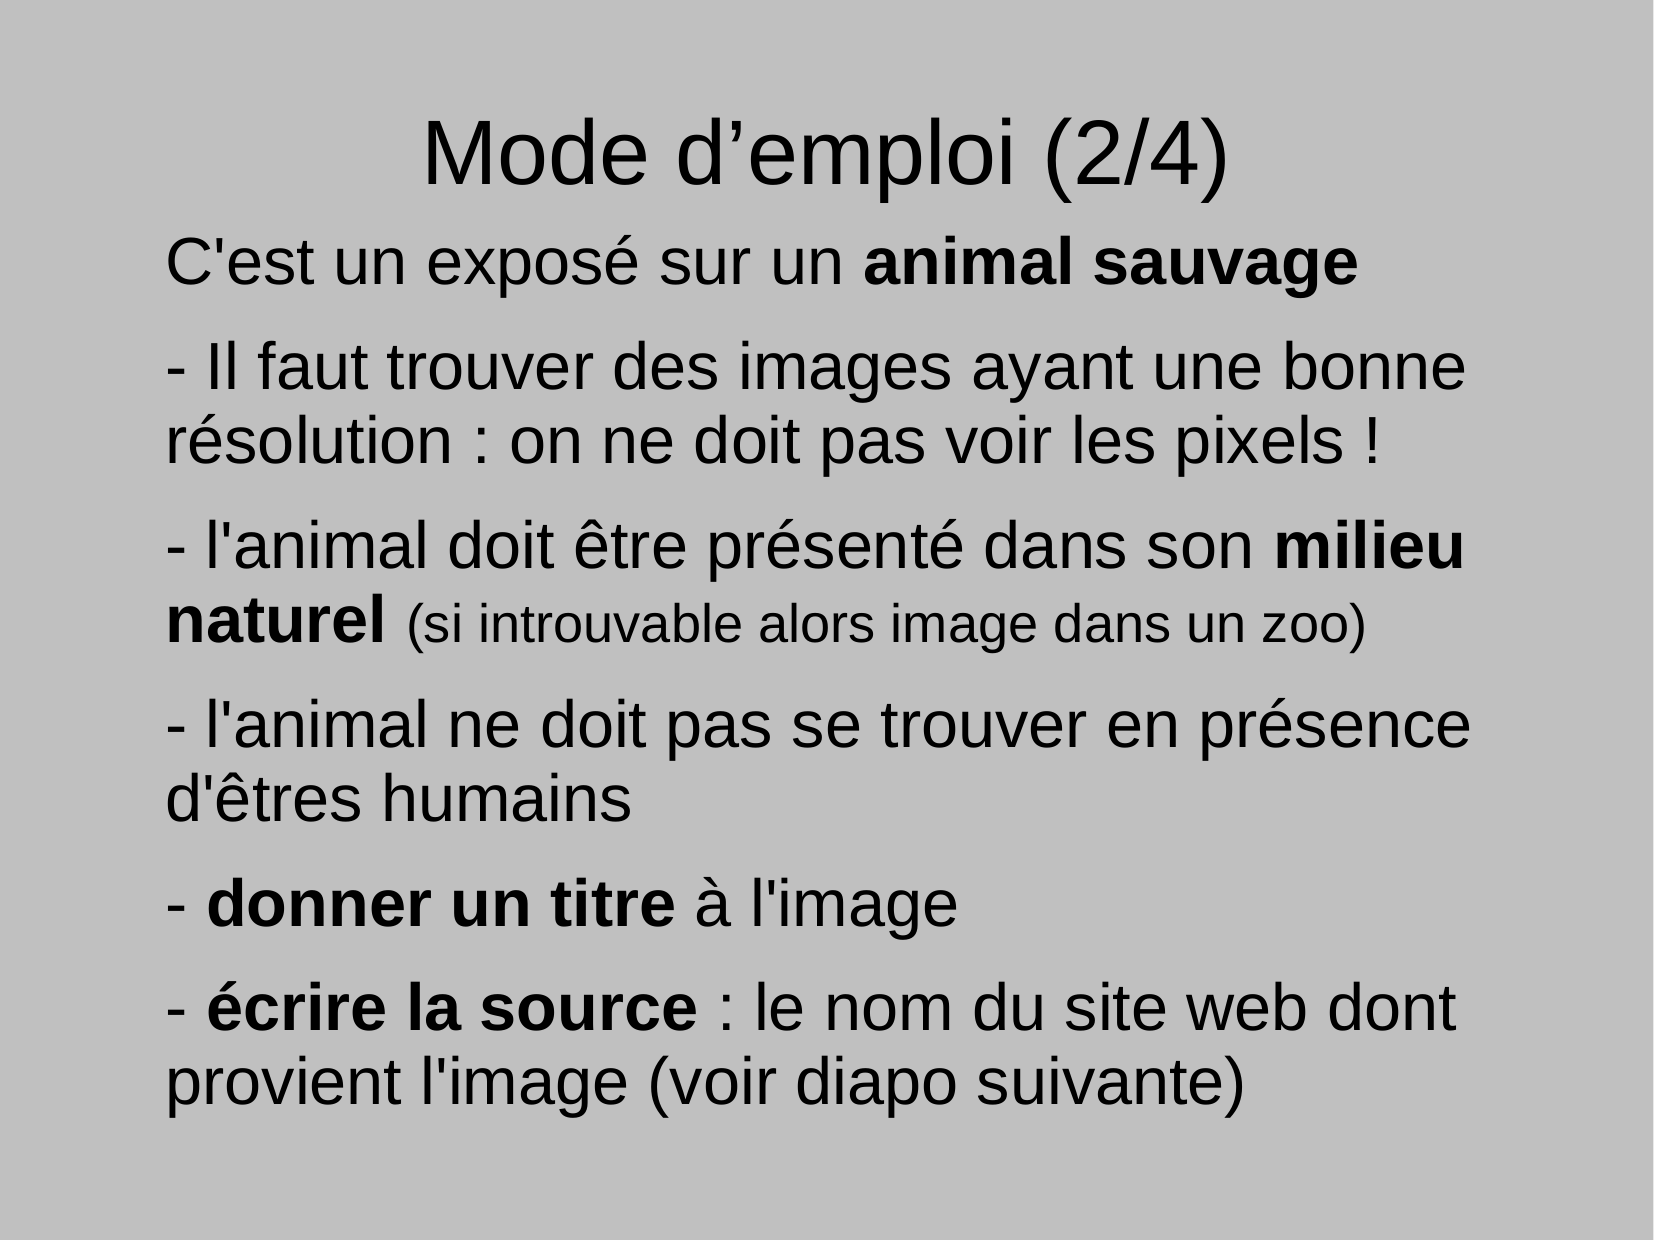

# Mode d’emploi (2/4)
C'est un exposé sur un animal sauvage
- Il faut trouver des images ayant une bonne résolution : on ne doit pas voir les pixels !
- l'animal doit être présenté dans son milieu naturel (si introuvable alors image dans un zoo)
- l'animal ne doit pas se trouver en présence d'êtres humains
- donner un titre à l'image
- écrire la source : le nom du site web dont provient l'image (voir diapo suivante)